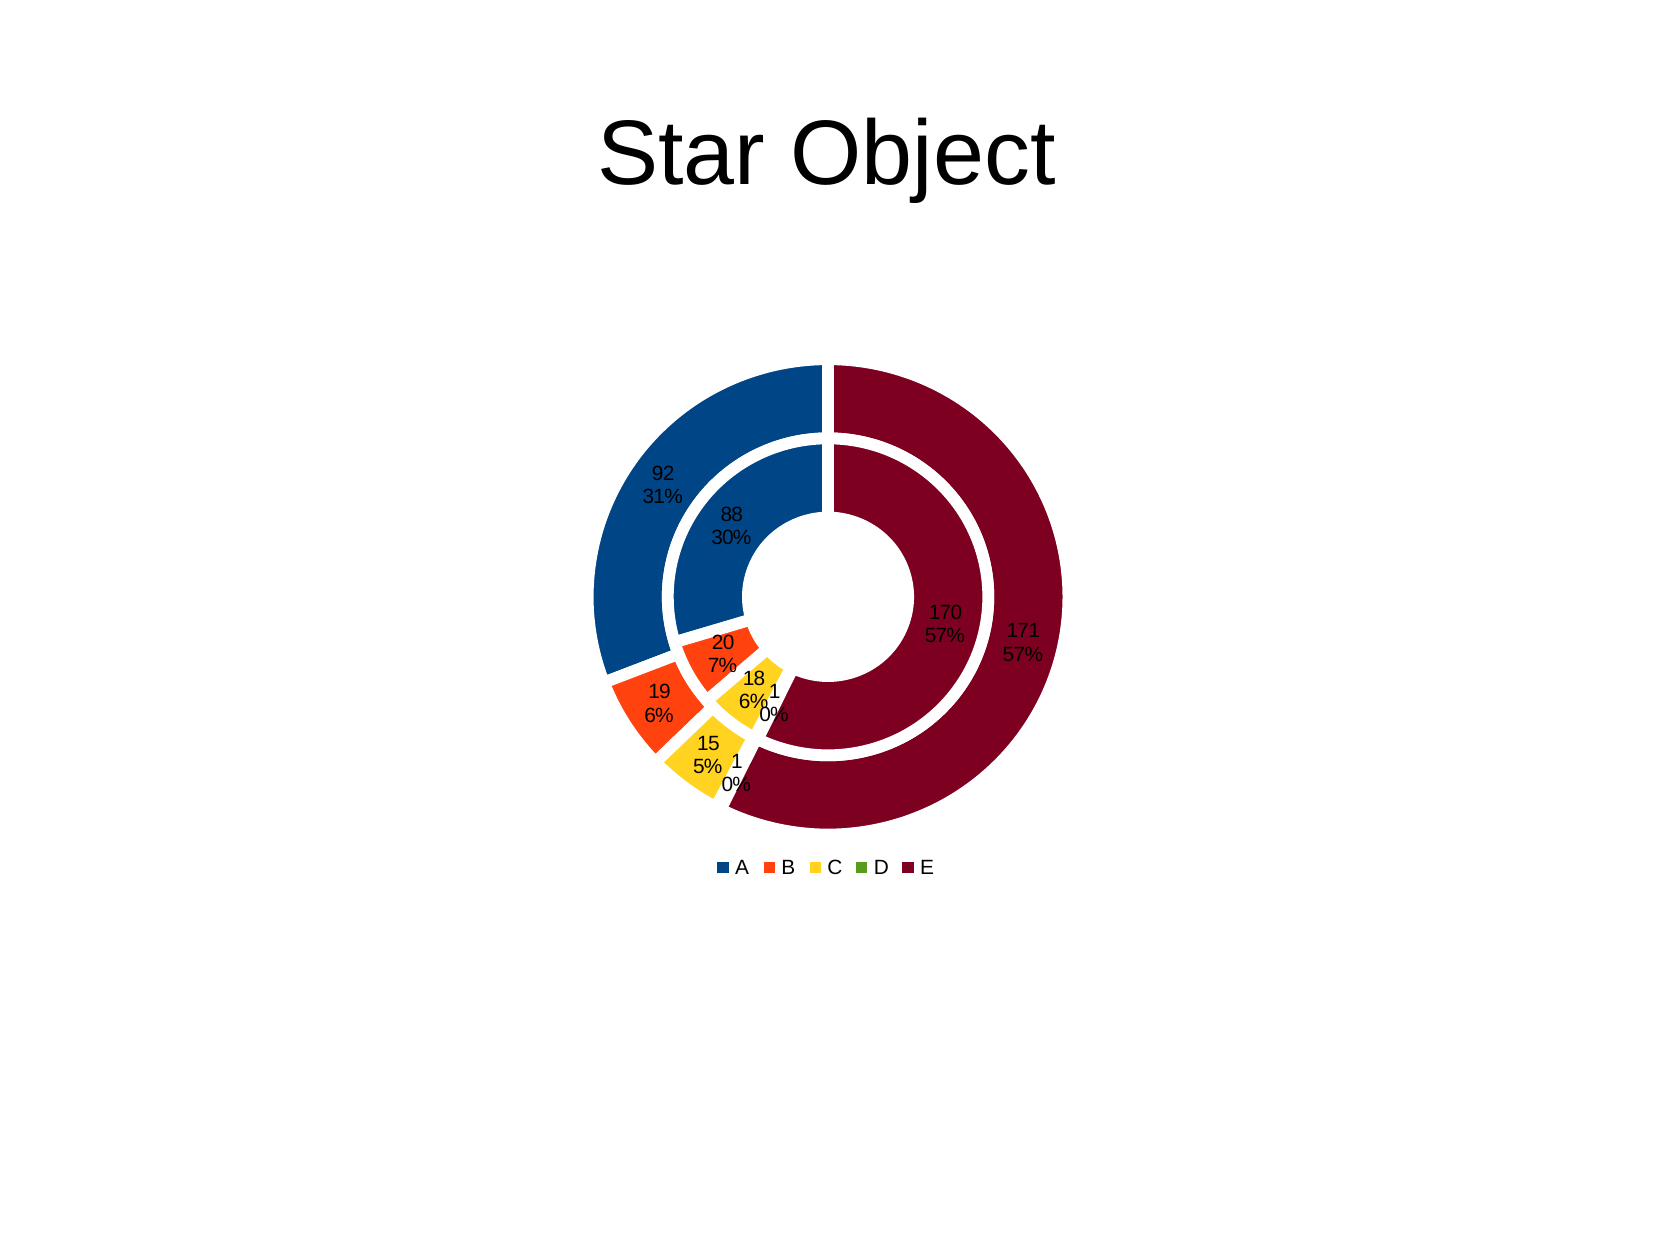

# Star Object
### Chart
| Category | First Row | Second Row |
|---|---|---|
| A | 92.0 | 88.0 |
| B | 19.0 | 20.0 |
| C | 15.0 | 18.0 |
| D | 1.0 | 1.0 |
| E | 171.0 | 170.0 |